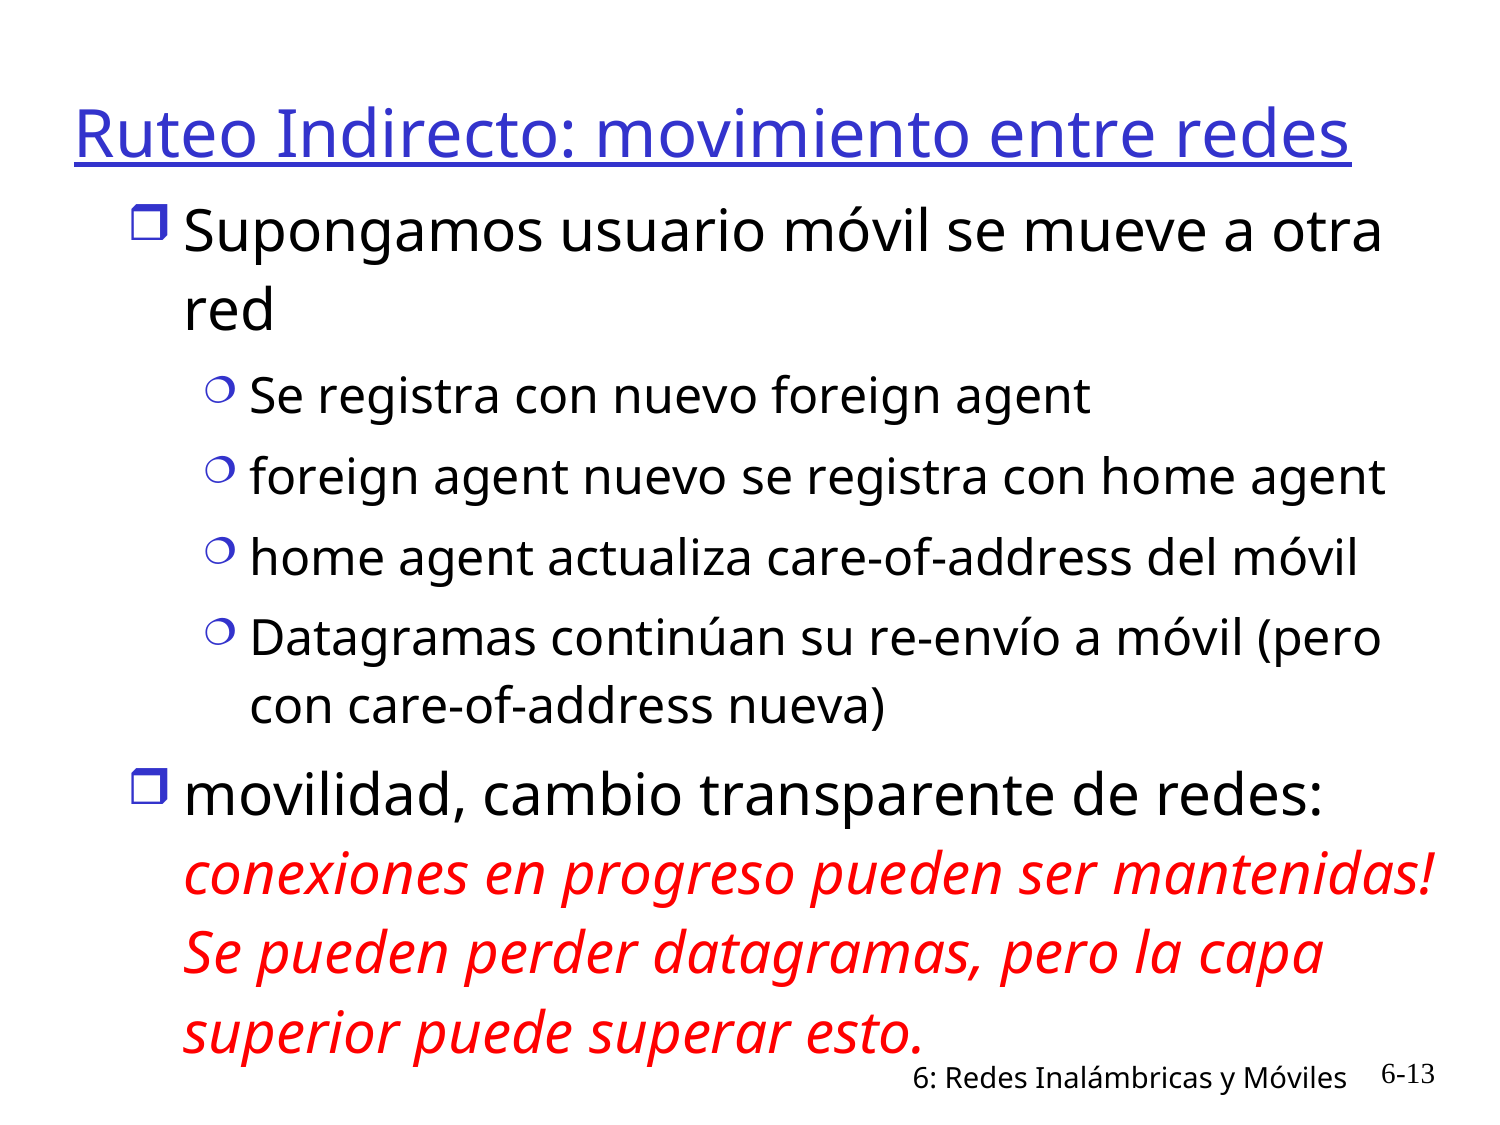

# Ruteo Indirecto: movimiento entre redes
Supongamos usuario móvil se mueve a otra red
Se registra con nuevo foreign agent
foreign agent nuevo se registra con home agent
home agent actualiza care-of-address del móvil
Datagramas continúan su re-envío a móvil (pero con care-of-address nueva)
movilidad, cambio transparente de redes: conexiones en progreso pueden ser mantenidas! Se pueden perder datagramas, pero la capa superior puede superar esto.
13